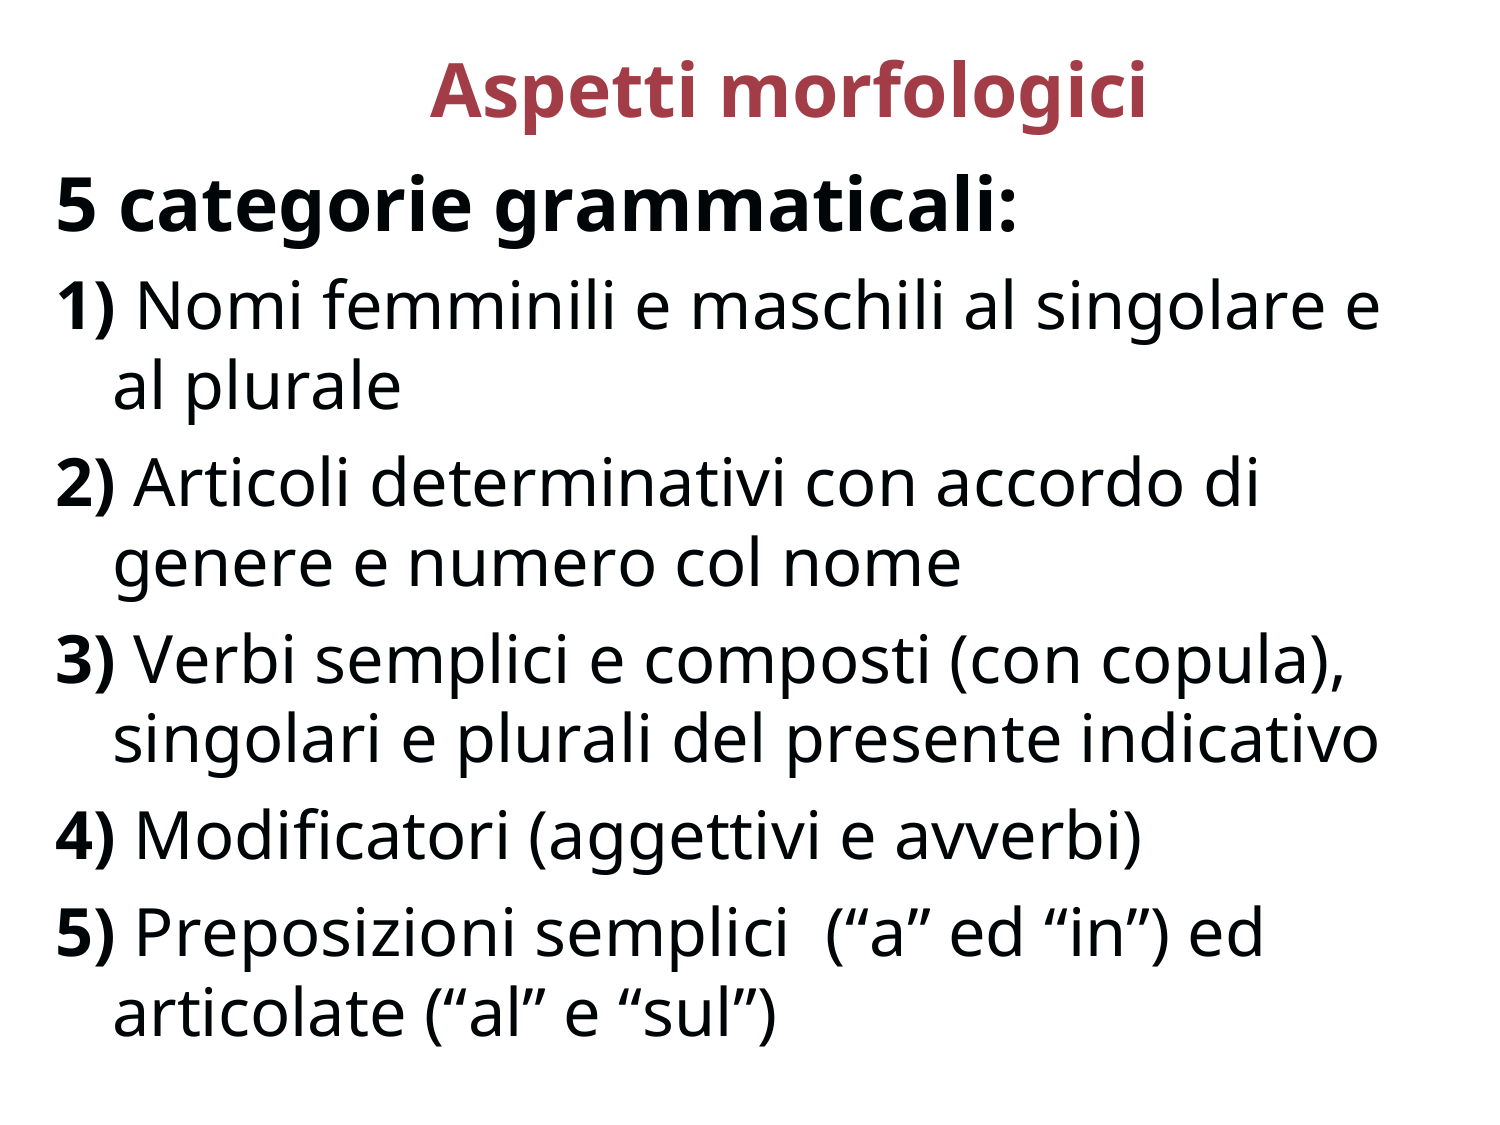

Aspetti morfologici
# 5 categorie grammaticali:
1) Nomi femminili e maschili al singolare e al plurale
2) Articoli determinativi con accordo di genere e numero col nome
3) Verbi semplici e composti (con copula), singolari e plurali del presente indicativo
4) Modificatori (aggettivi e avverbi)
5) Preposizioni semplici (“a” ed “in”) ed articolate (“al” e “sul”)